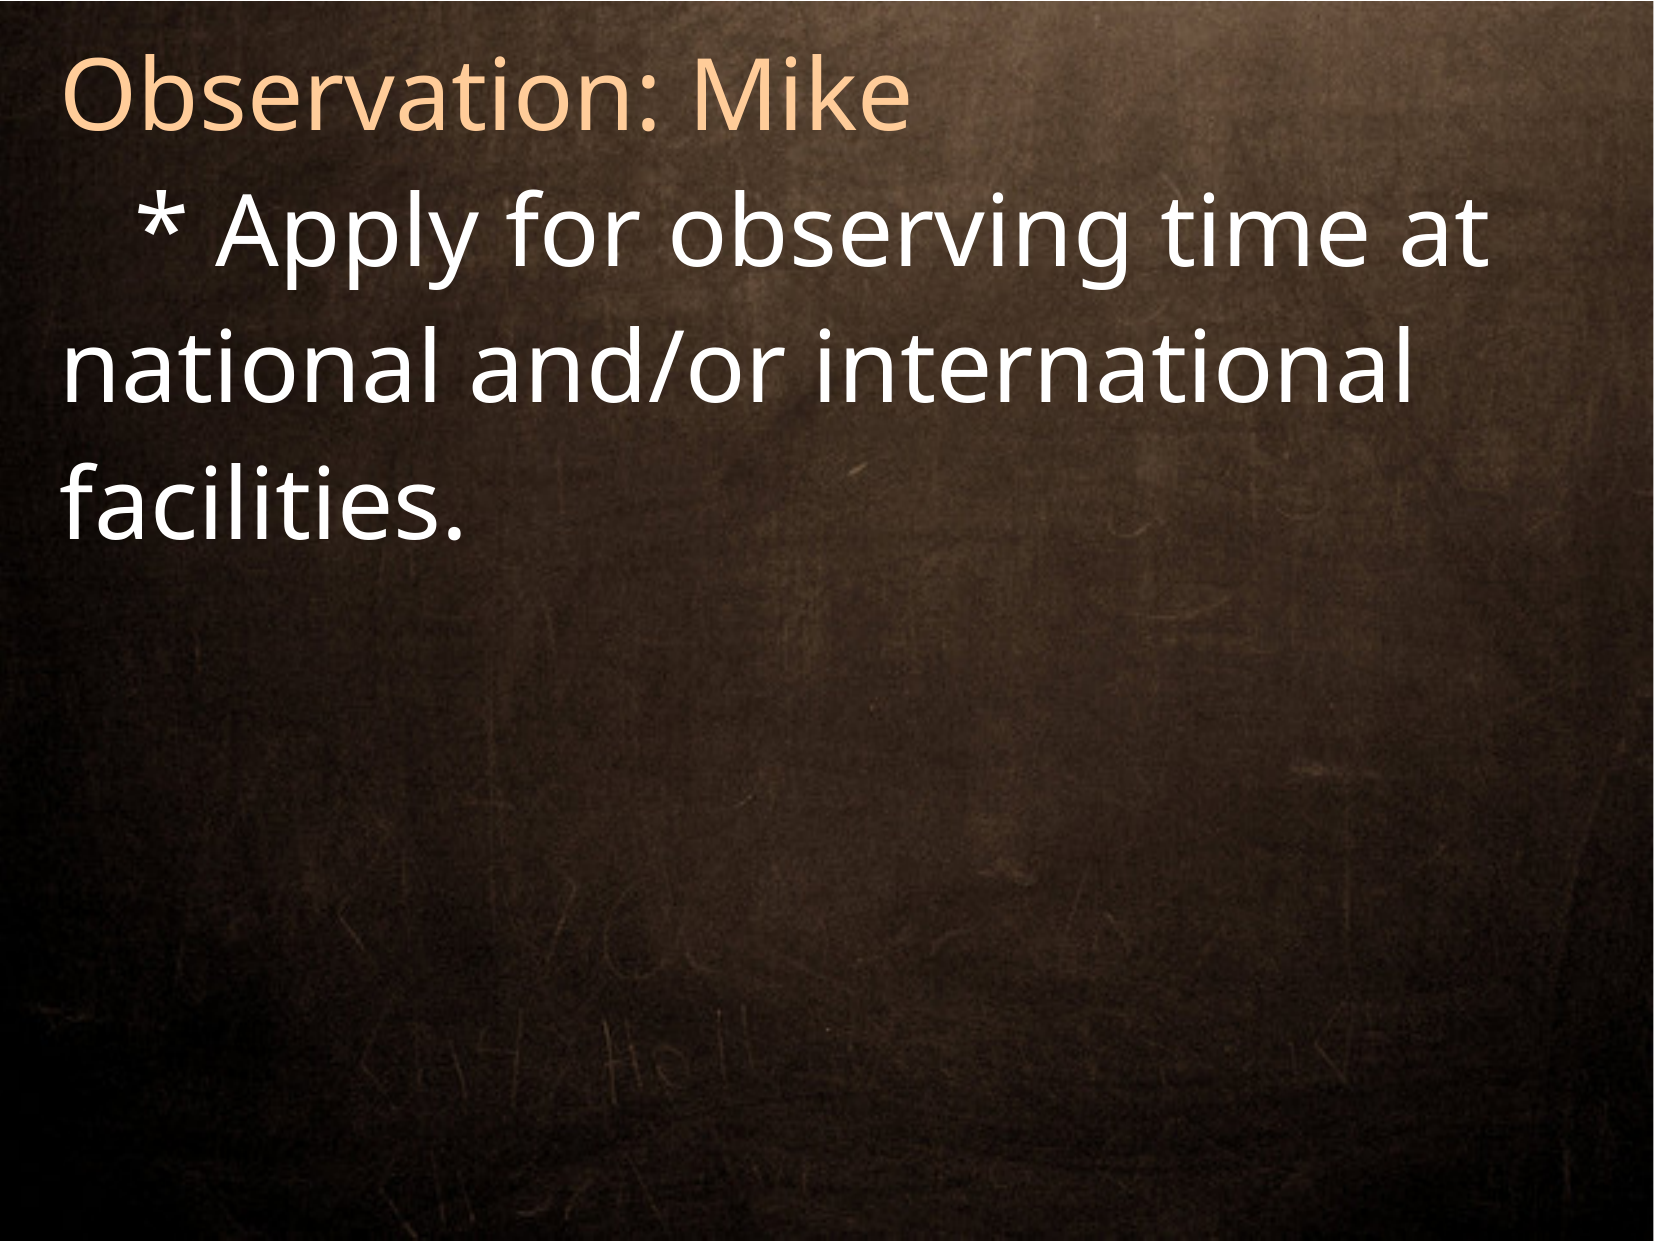

Observation: Mike
	* Apply for observing time at national and/or international facilities.